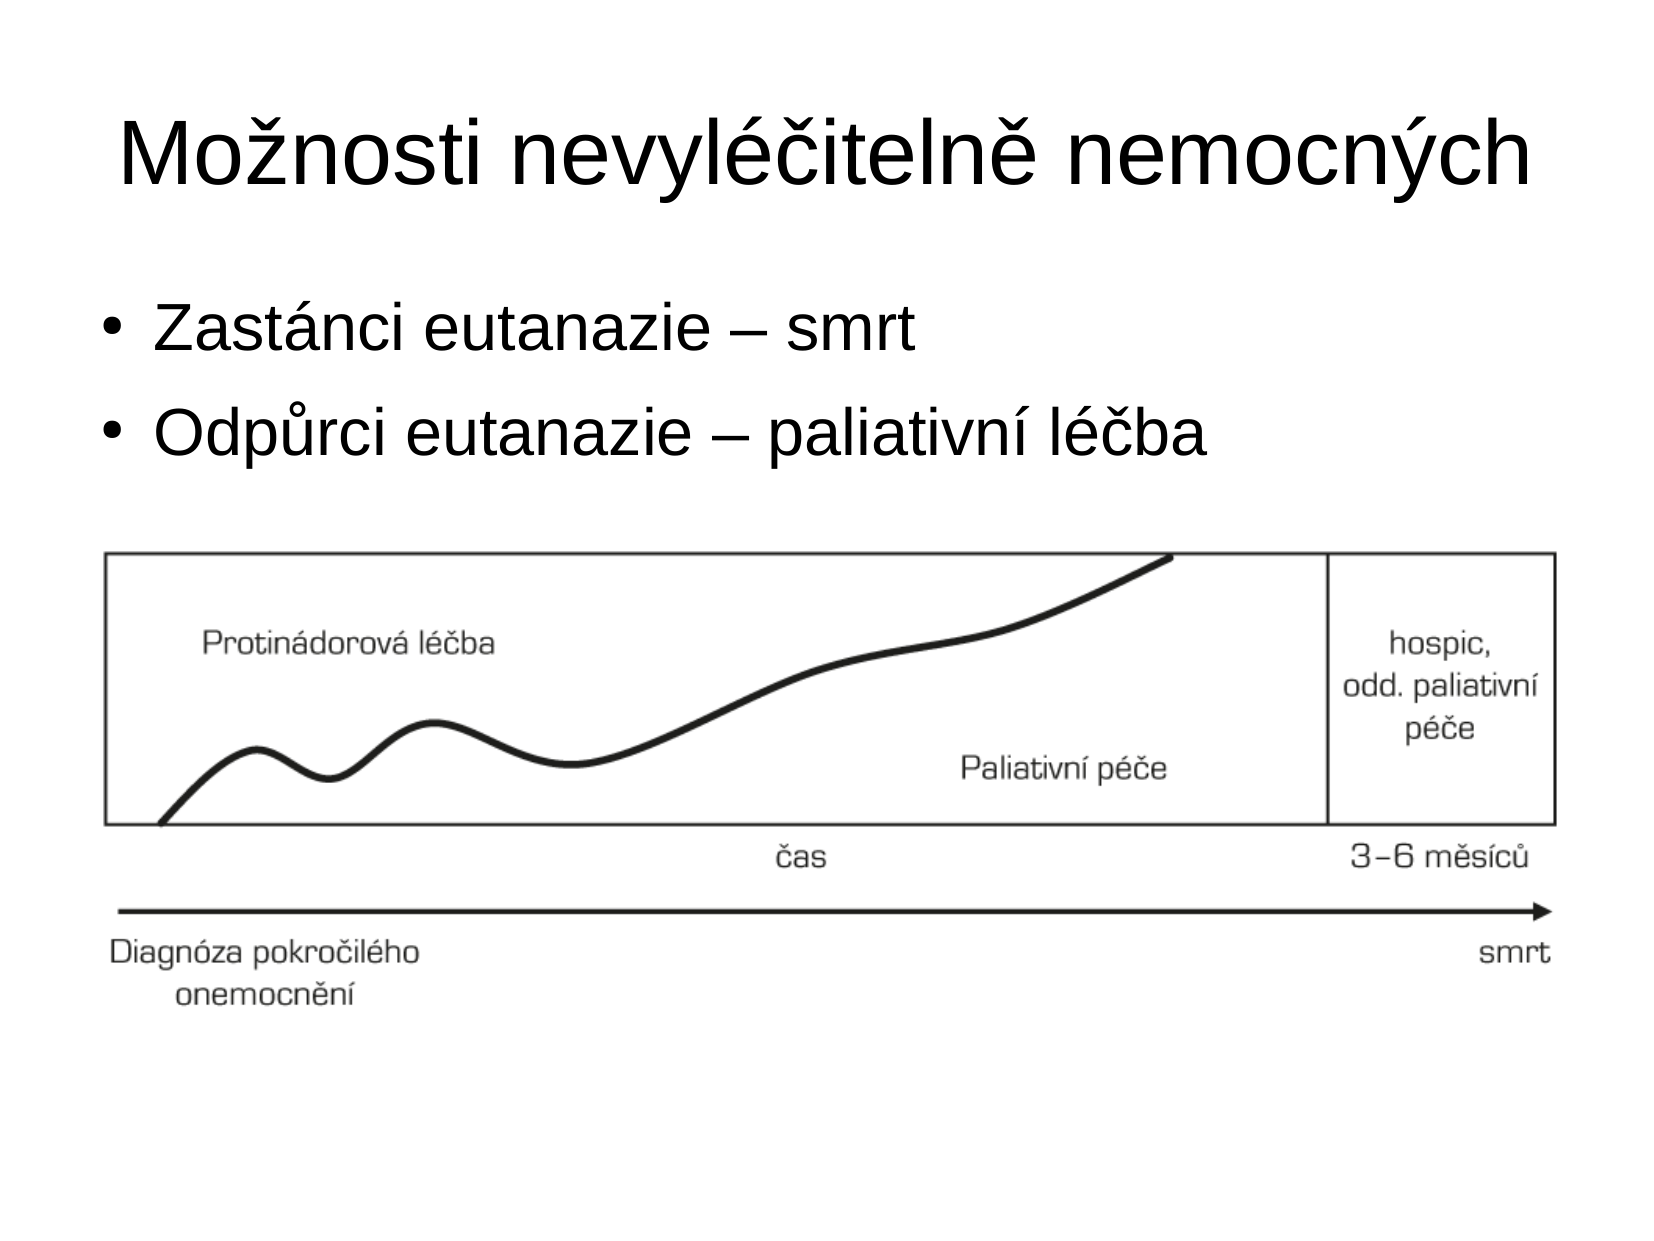

# Možnosti nevyléčitelně nemocných
Zastánci eutanazie – smrt
Odpůrci eutanazie – paliativní léčba